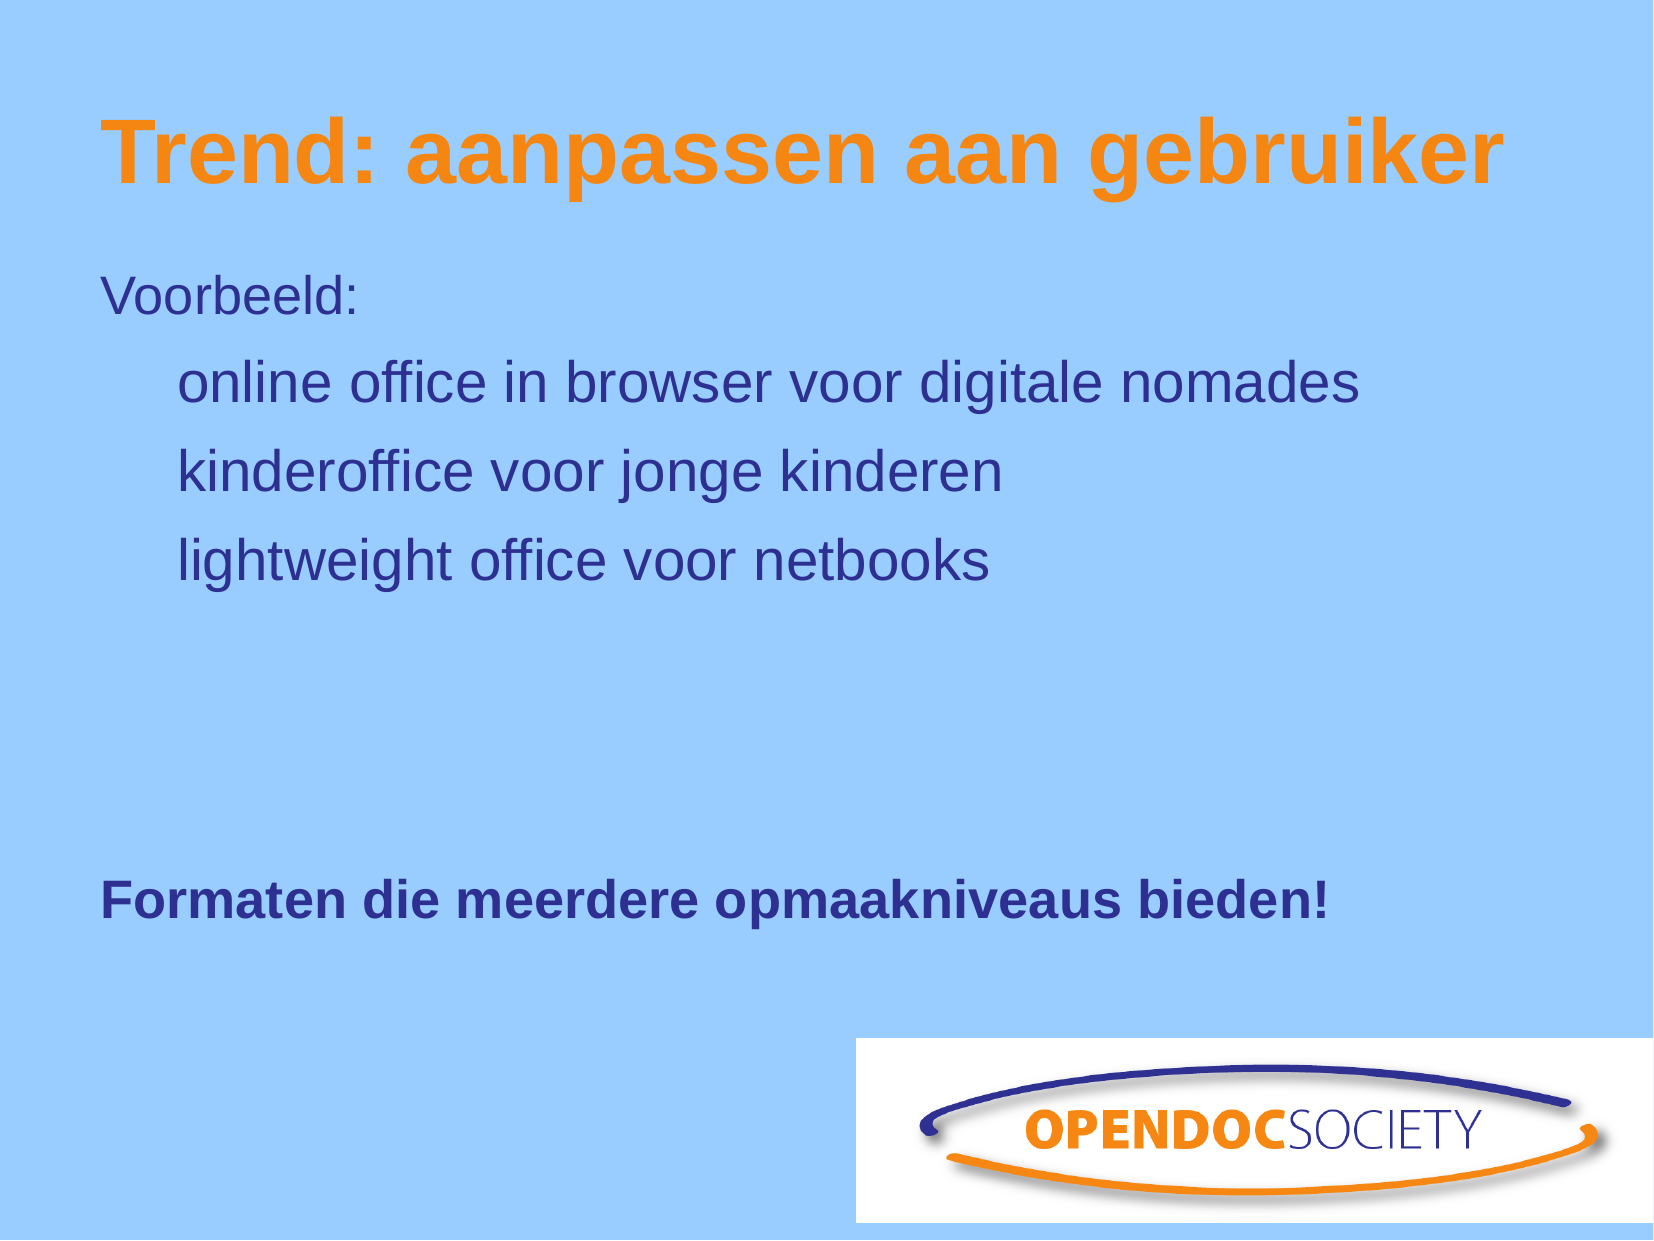

# Trend: aanpassen aan gebruiker
Voorbeeld:
online office in browser voor digitale nomades
kinderoffice voor jonge kinderen
lightweight office voor netbooks
Formaten die meerdere opmaakniveaus bieden!